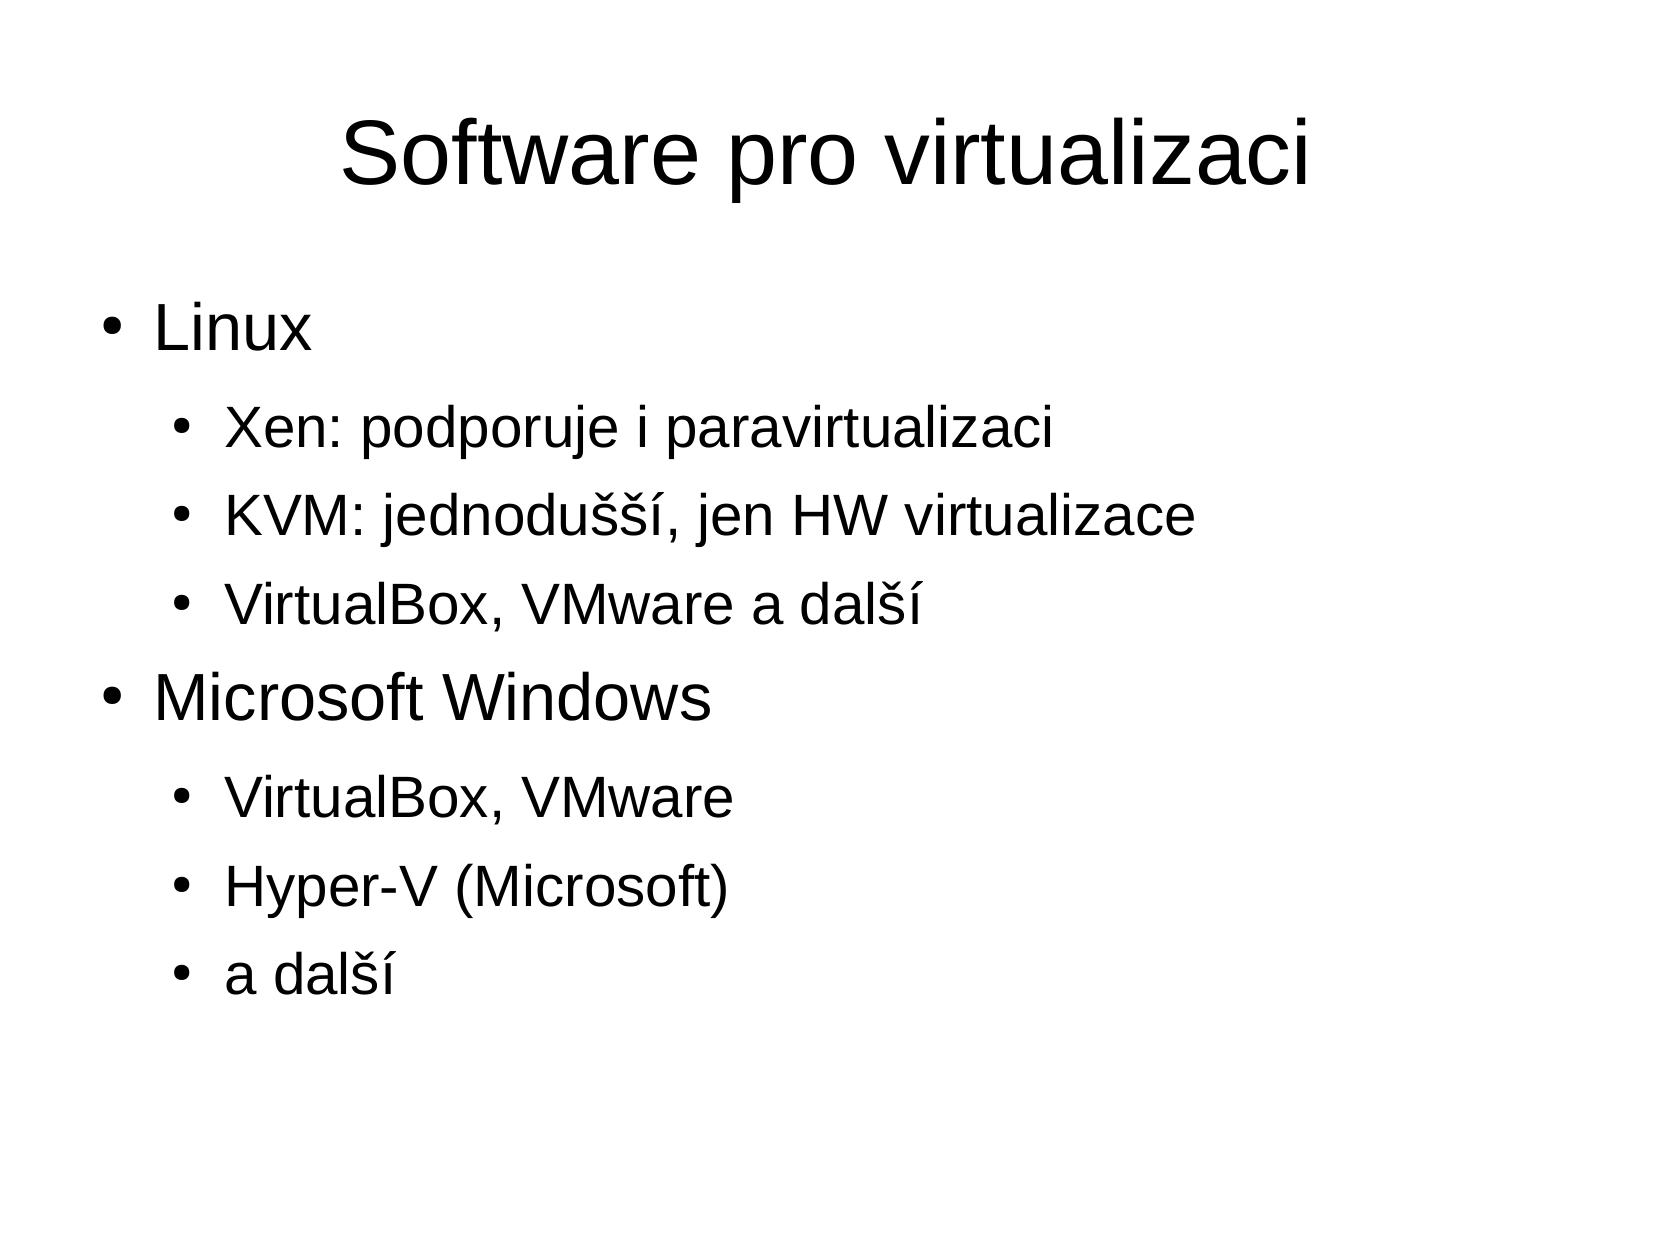

# Software pro virtualizaci
Linux
Xen: podporuje i paravirtualizaci
KVM: jednodušší, jen HW virtualizace
VirtualBox, VMware a další
Microsoft Windows
VirtualBox, VMware
Hyper-V (Microsoft)
a další